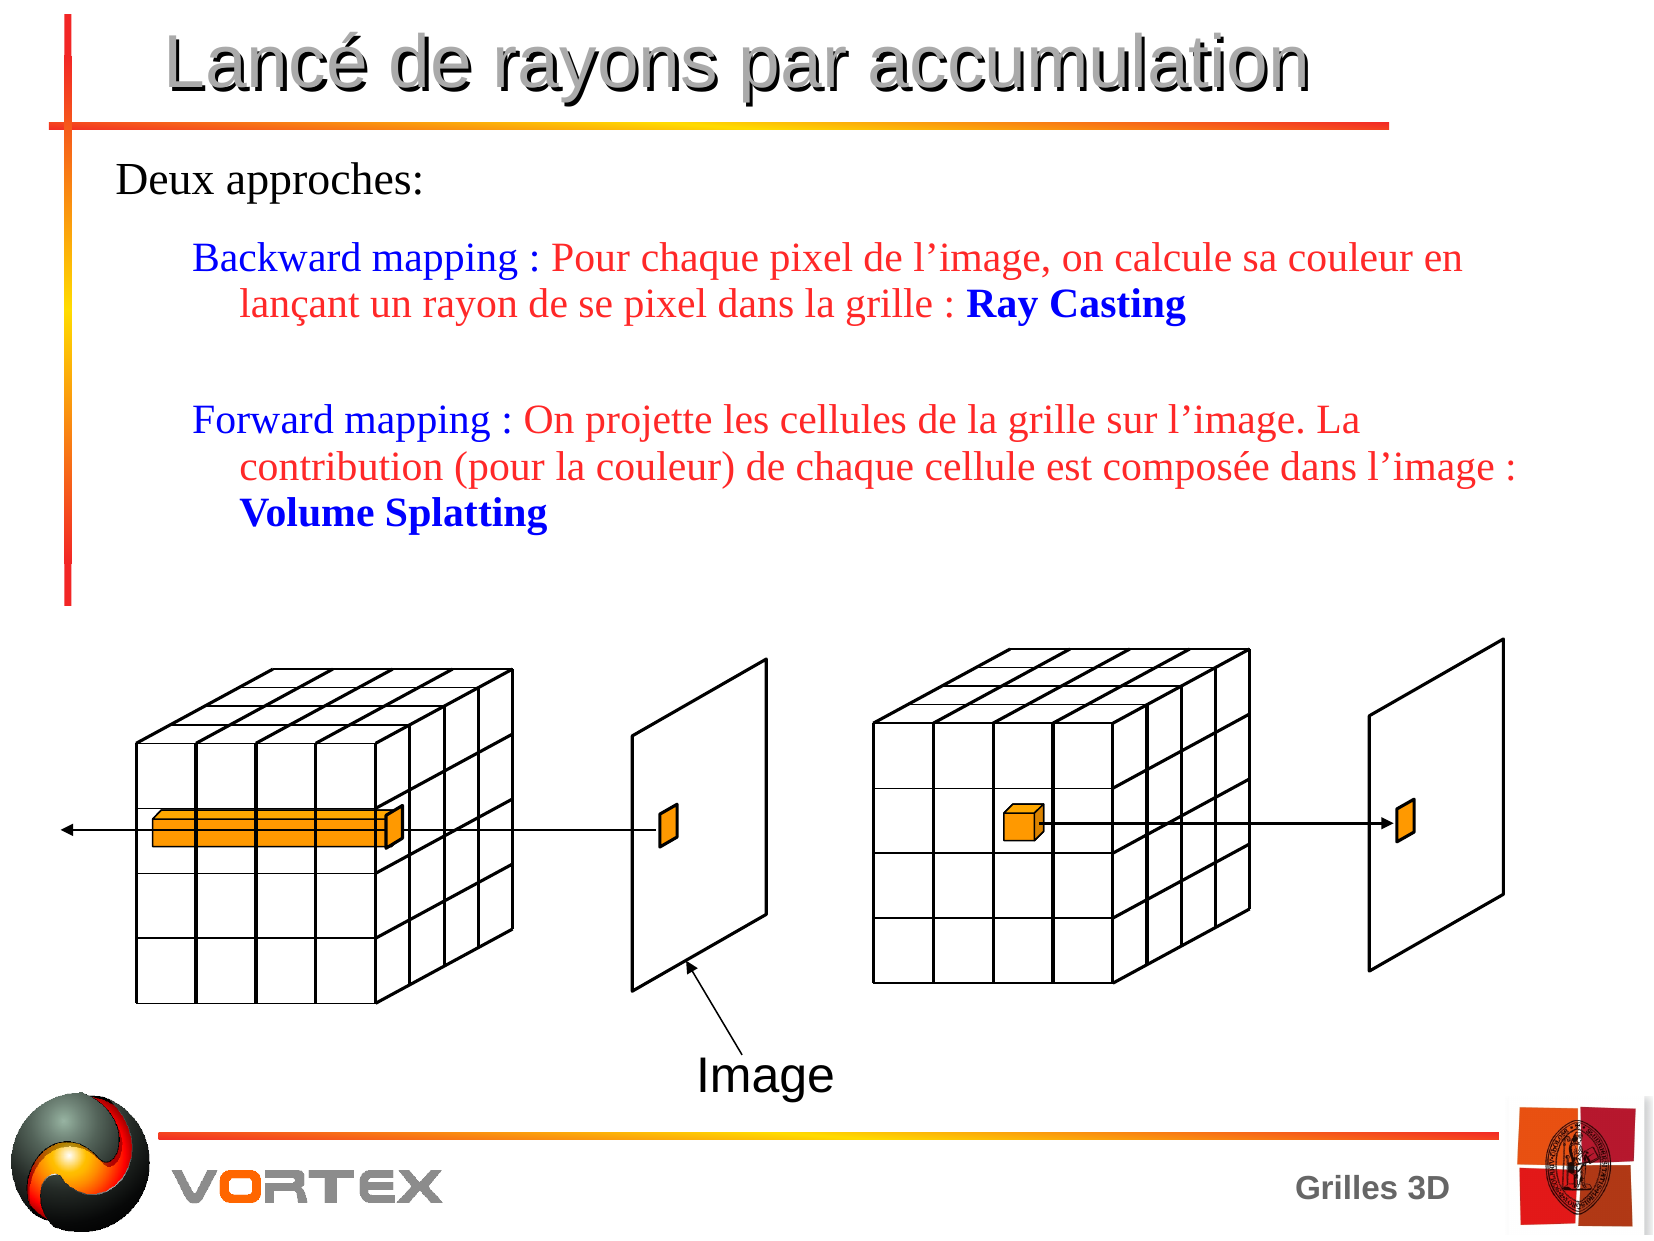

# Lancé de rayons par accumulation
Deux approches:
Backward mapping : Pour chaque pixel de l’image, on calcule sa couleur en lançant un rayon de se pixel dans la grille : Ray Casting
Forward mapping : On projette les cellules de la grille sur l’image. La contribution (pour la couleur) de chaque cellule est composée dans l’image : Volume Splatting
Image